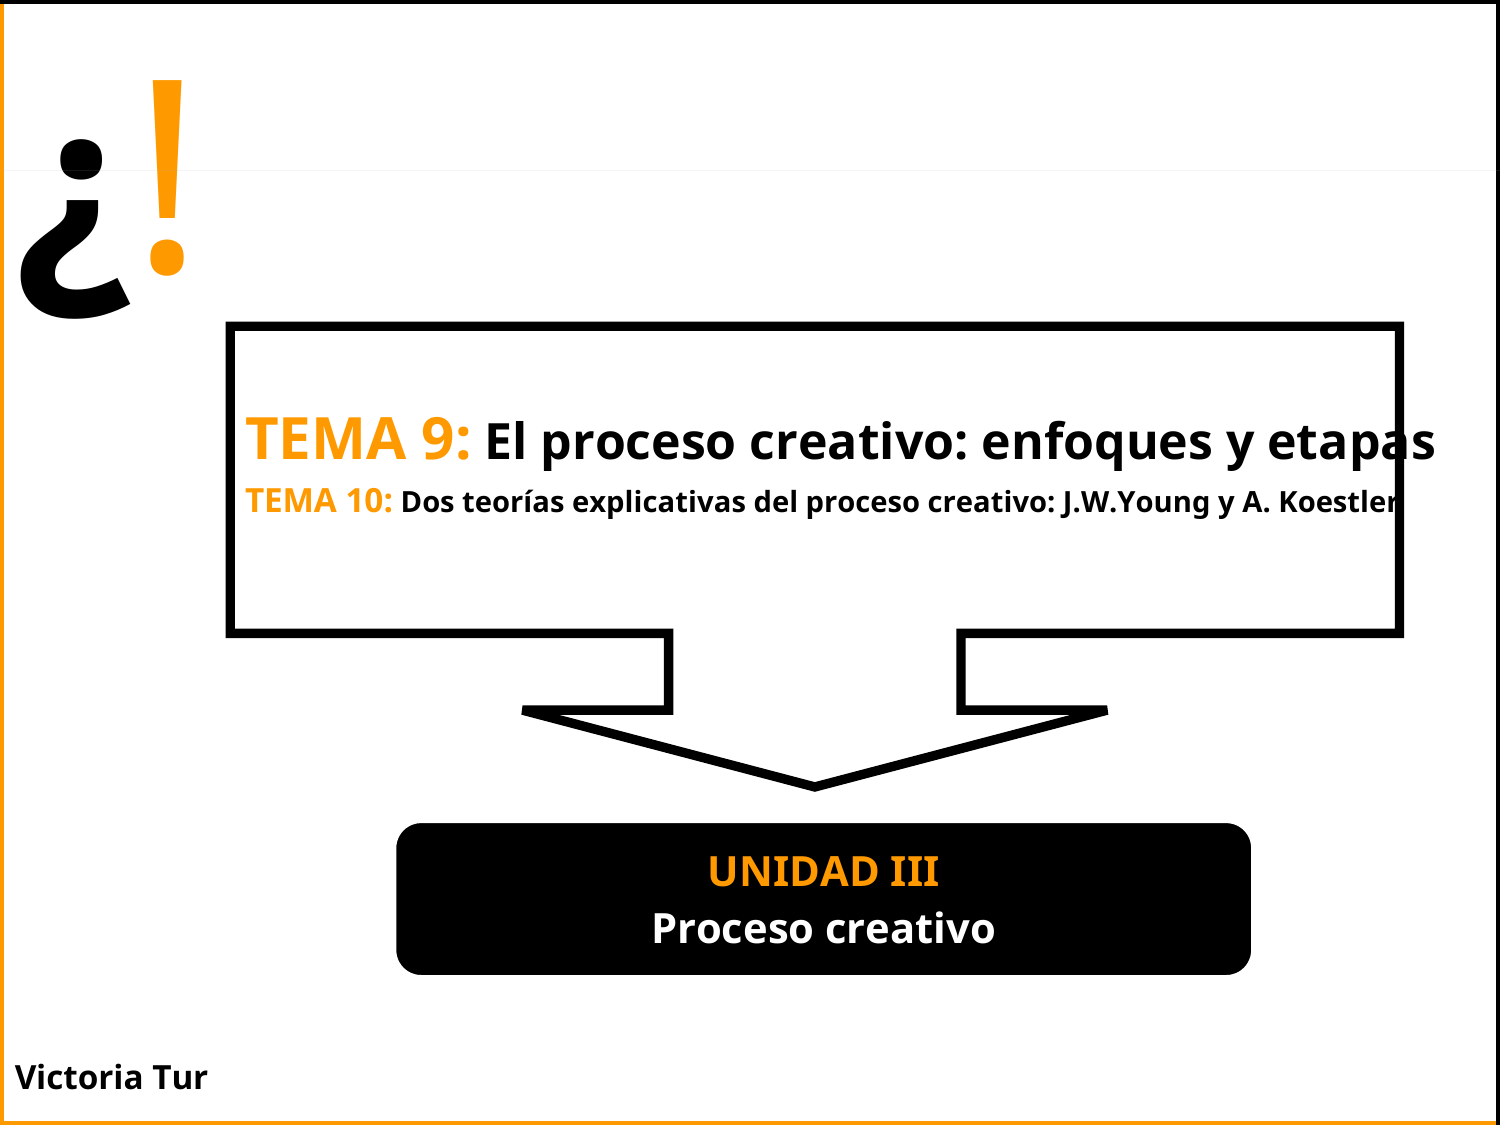

TEMA 9: El proceso creativo: enfoques y etapas
TEMA 10: Dos teorías explicativas del proceso creativo: J.W.Young y A. Koestler
UNIDAD III
Proceso creativo